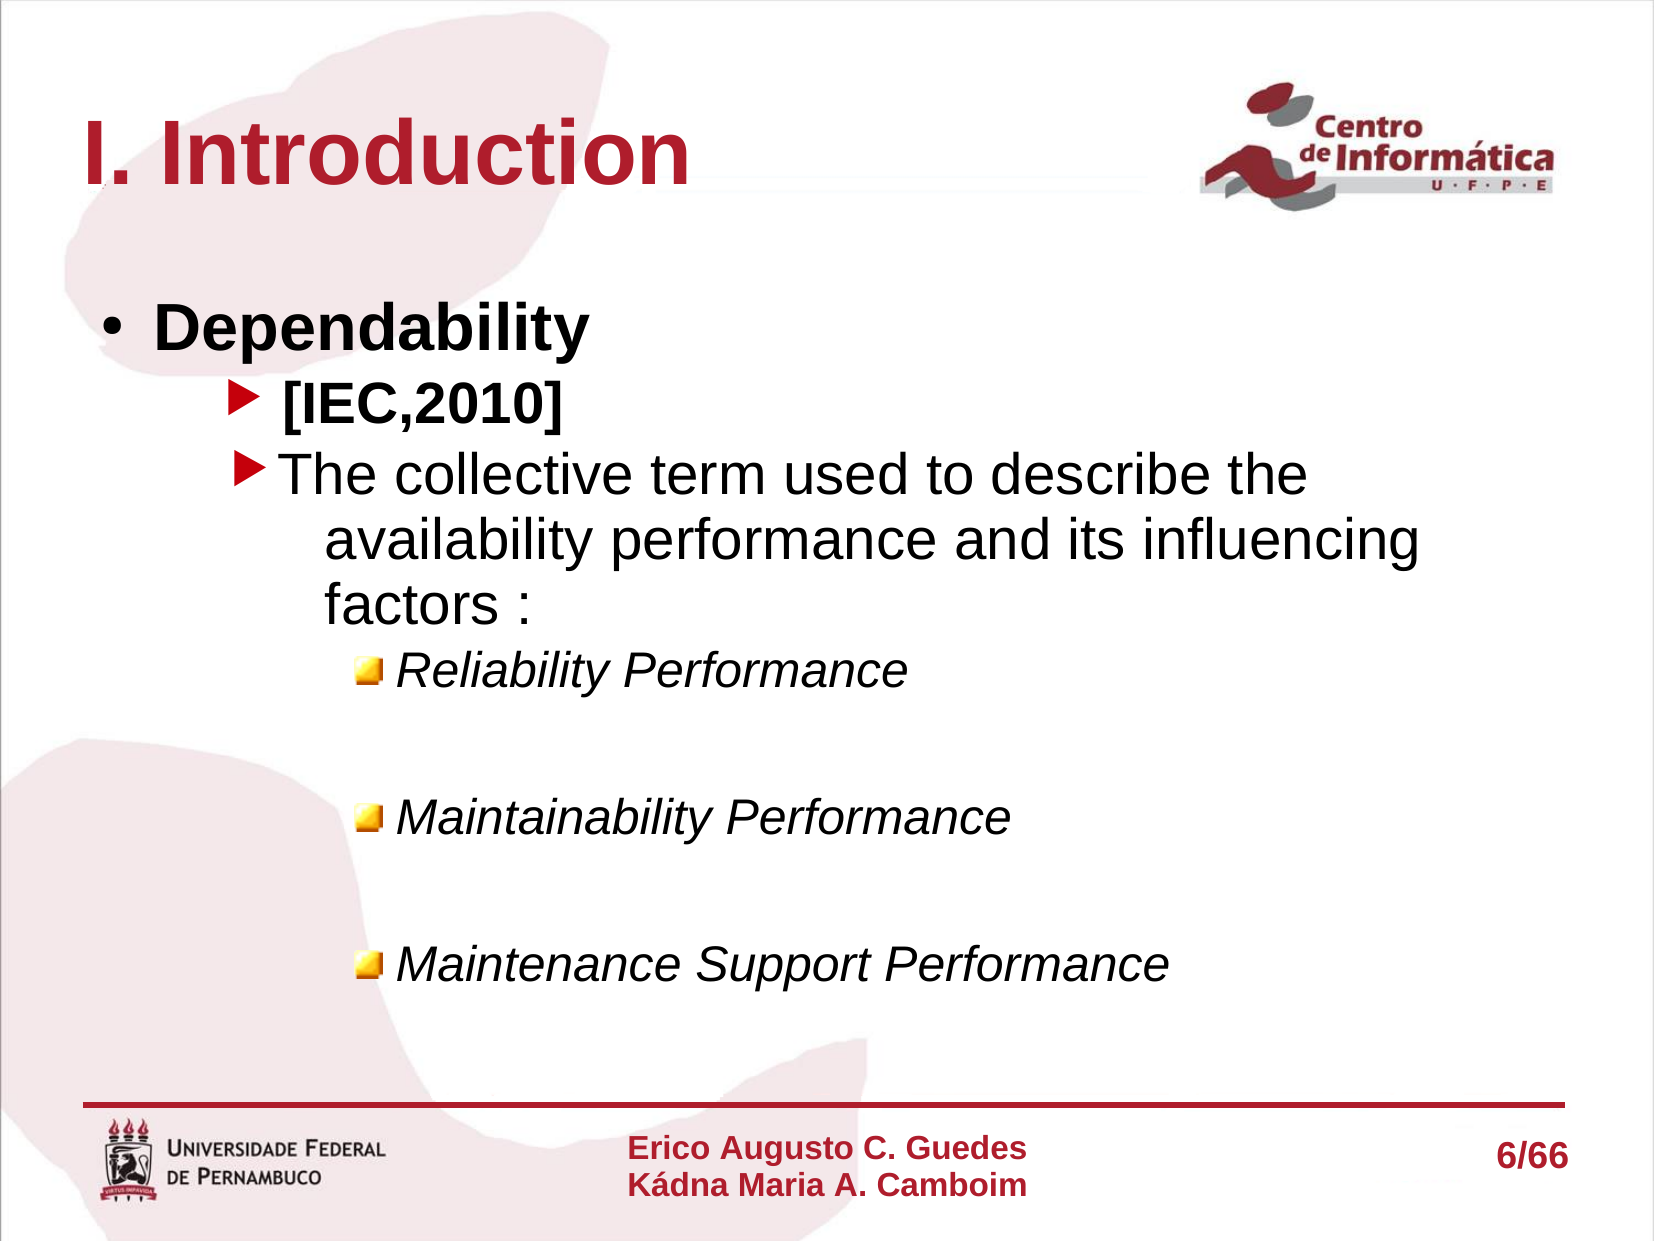

# I. Introduction
Dependability
 [IEC,2010]
The collective term used to describe the availability performance and its influencing factors :
Reliability Performance
Maintainability Performance
Maintenance Support Performance